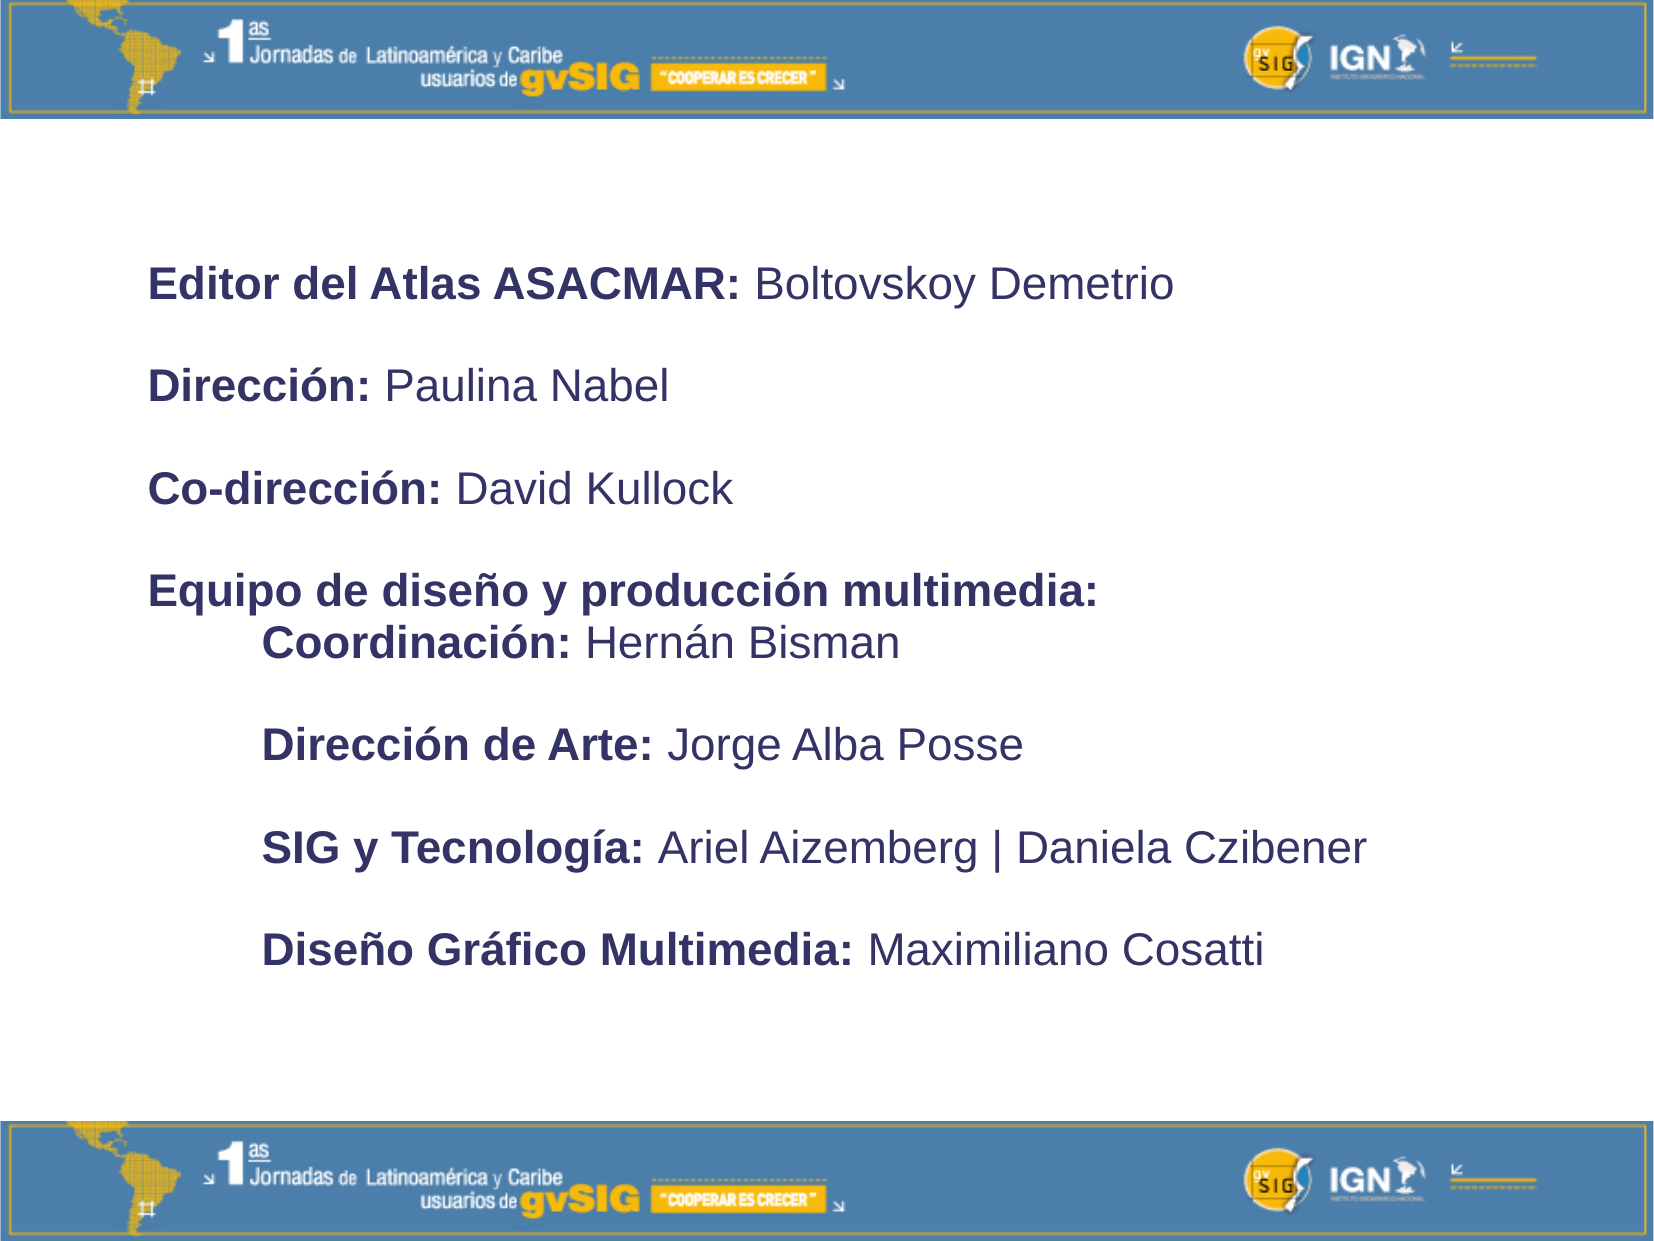

Editor del Atlas ASACMAR: Boltovskoy Demetrio
Dirección: Paulina Nabel
Co-dirección: David Kullock
Equipo de diseño y producción multimedia:
Coordinación: Hernán Bisman
Dirección de Arte: Jorge Alba Posse
SIG y Tecnología: Ariel Aizemberg | Daniela Czibener
Diseño Gráfico Multimedia: Maximiliano Cosatti